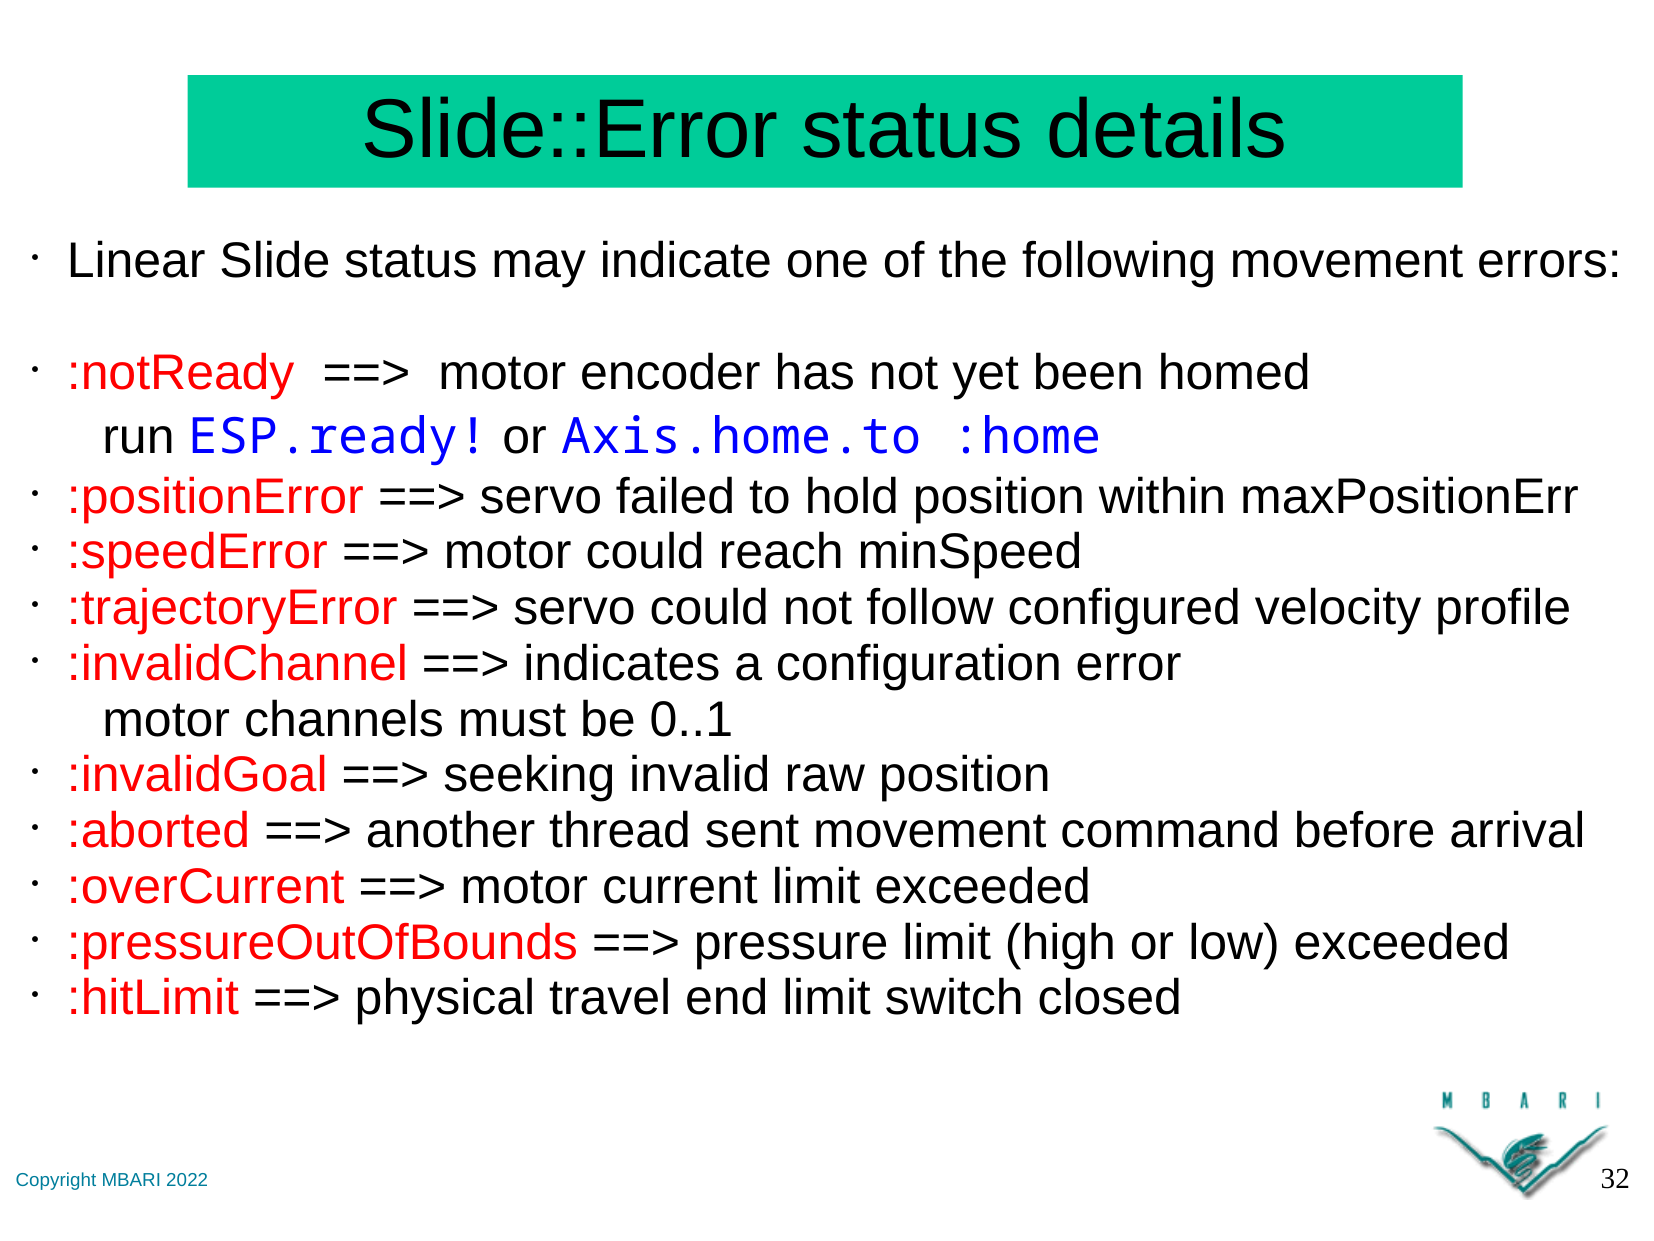

Slide::Error status details
Linear Slide status may indicate one of the following movement errors:
:notReady ==> motor encoder has not yet been homed
run ESP.ready! or Axis.home.to :home
:positionError ==> servo failed to hold position within maxPositionErr
:speedError ==> motor could reach minSpeed
:trajectoryError ==> servo could not follow configured velocity profile
:invalidChannel ==> indicates a configuration error
motor channels must be 0..1
:invalidGoal ==> seeking invalid raw position
:aborted ==> another thread sent movement command before arrival
:overCurrent ==> motor current limit exceeded
:pressureOutOfBounds ==> pressure limit (high or low) exceeded
:hitLimit ==> physical travel end limit switch closed